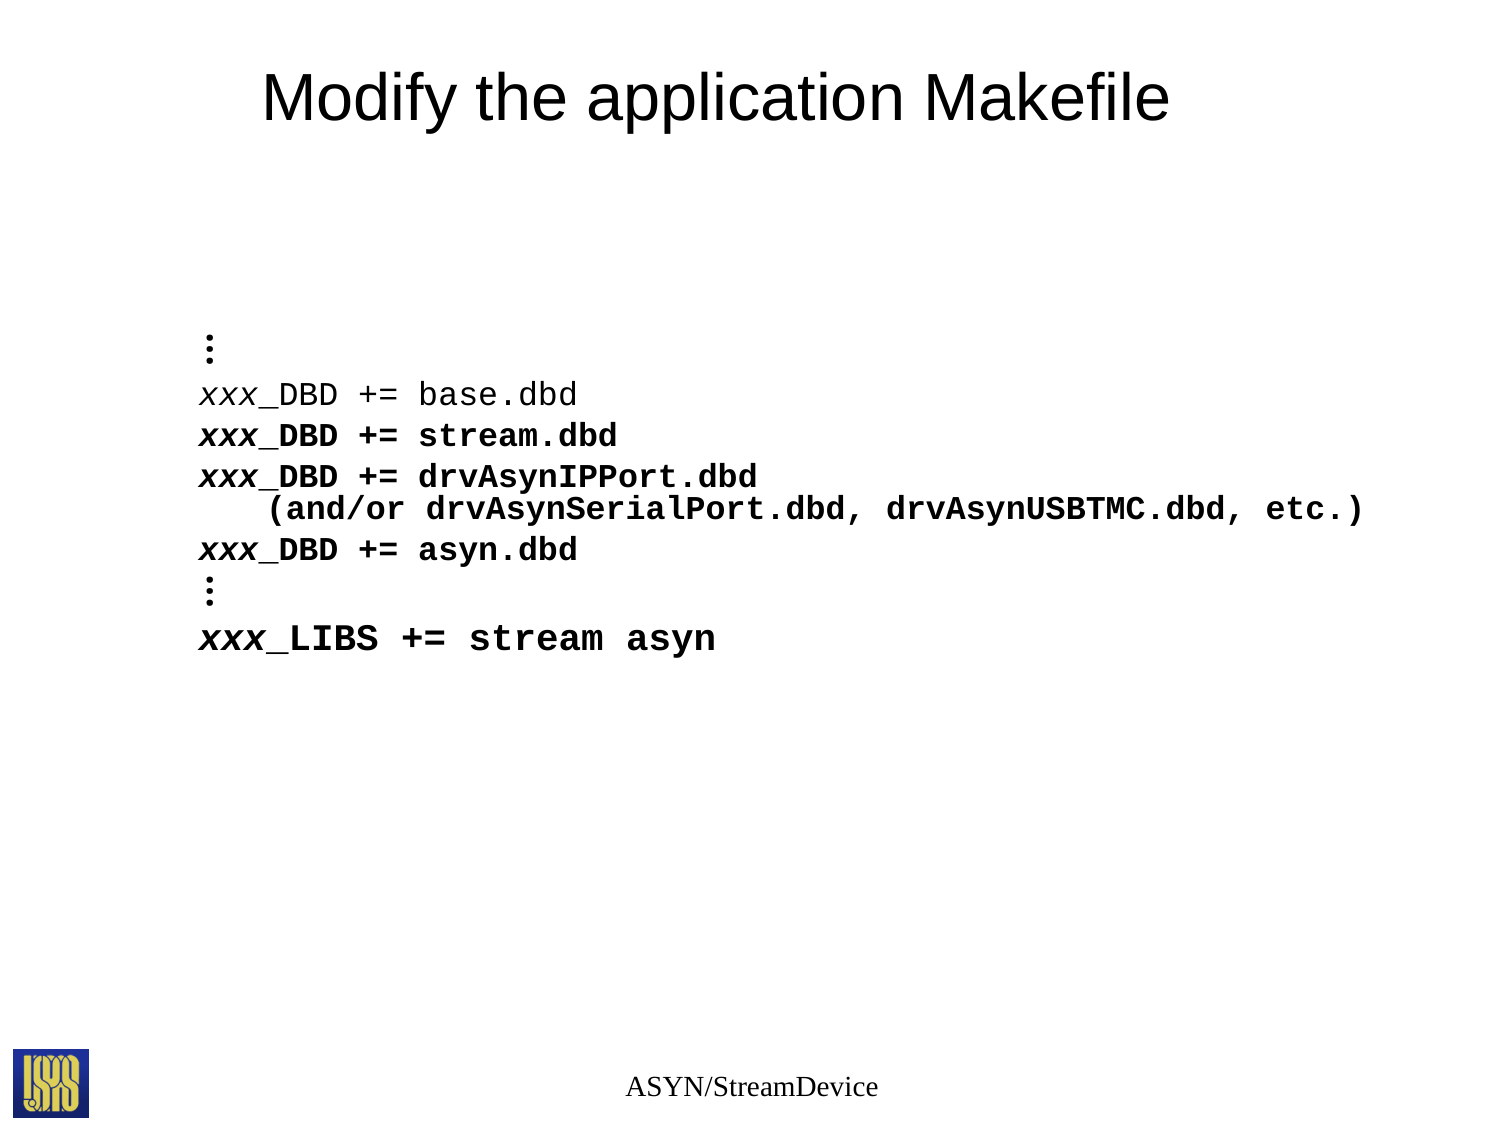

# Modify the application Makefile
⁝
xxx_DBD += base.dbd
xxx_DBD += stream.dbd
xxx_DBD += drvAsynIPPort.dbd
 (and/or drvAsynSerialPort.dbd, drvAsynUSBTMC.dbd, etc.)
xxx_DBD += asyn.dbd
⁝
xxx_LIBS += stream asyn